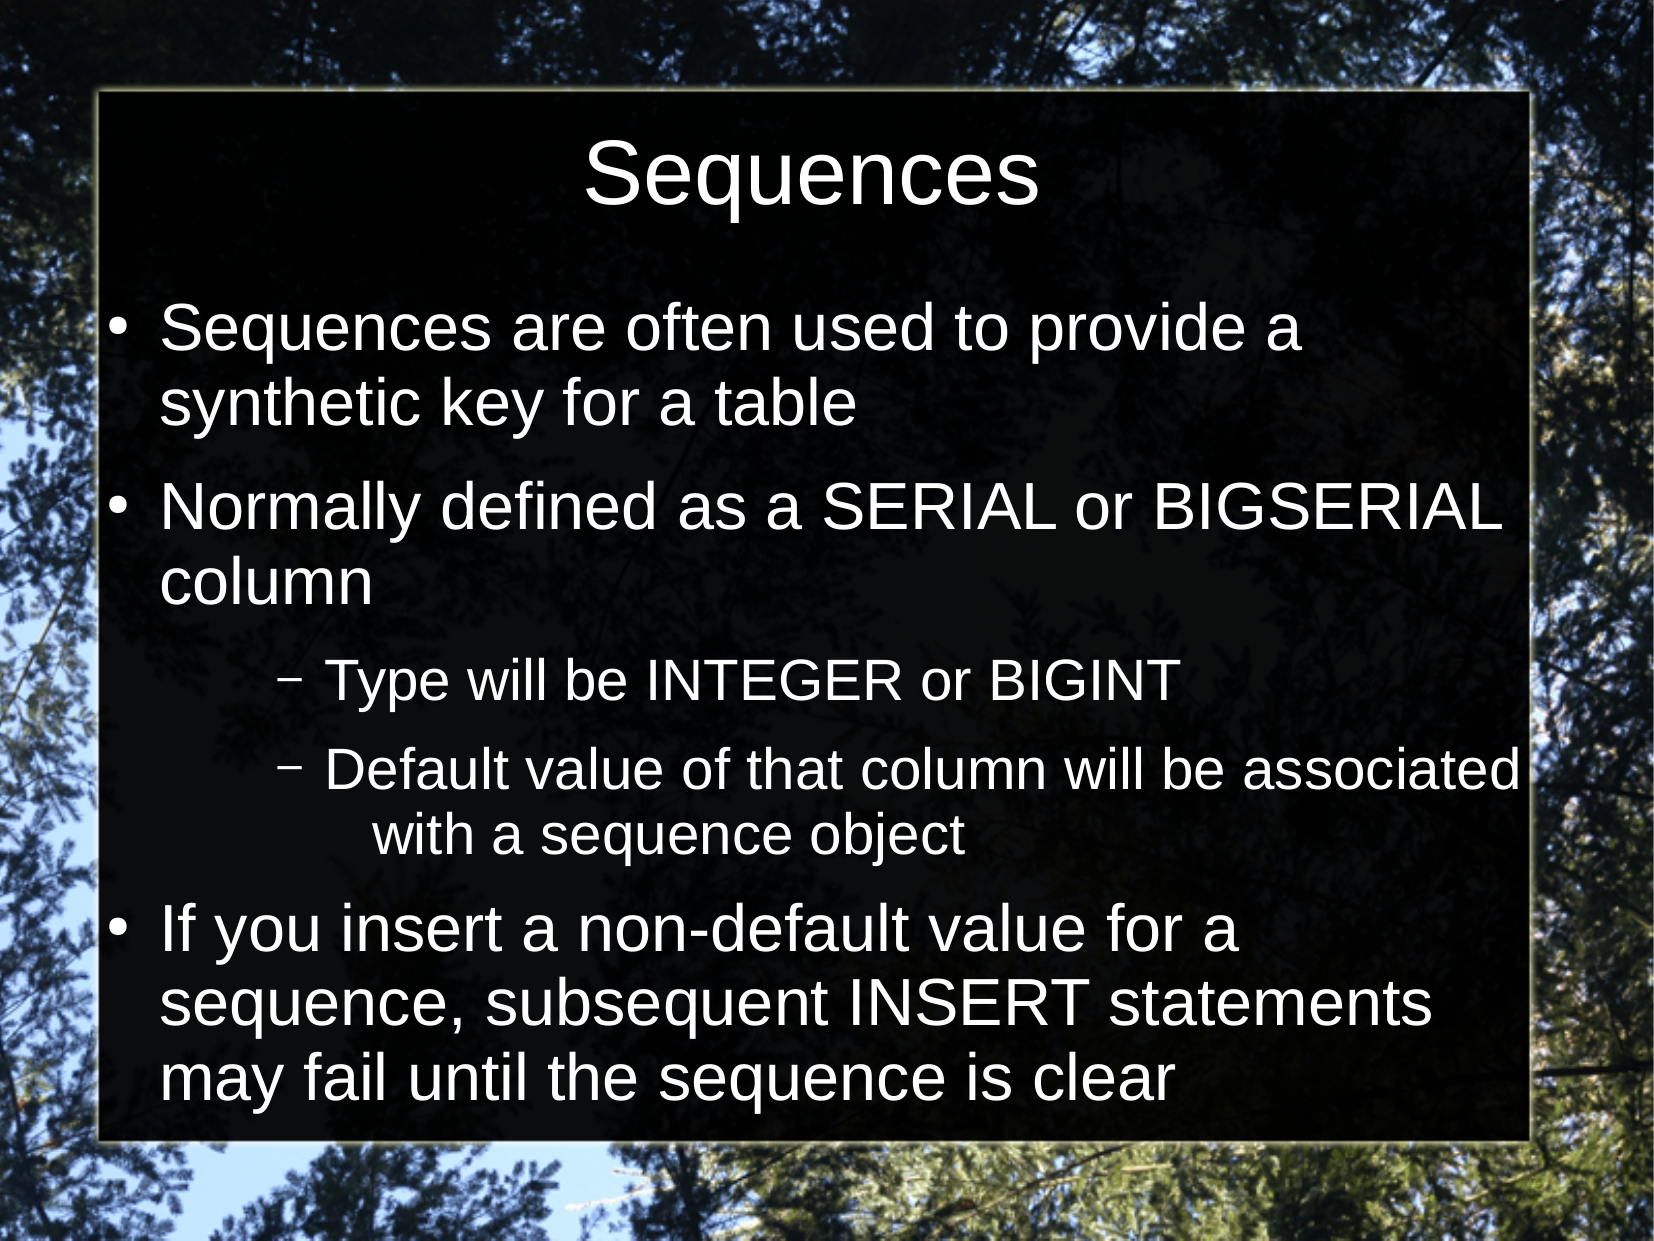

# Sequences
Sequences are often used to provide a synthetic key for a table
Normally defined as a SERIAL or BIGSERIAL column
Type will be INTEGER or BIGINT
Default value of that column will be associated with a sequence object
If you insert a non-default value for a sequence, subsequent INSERT statements may fail until the sequence is clear